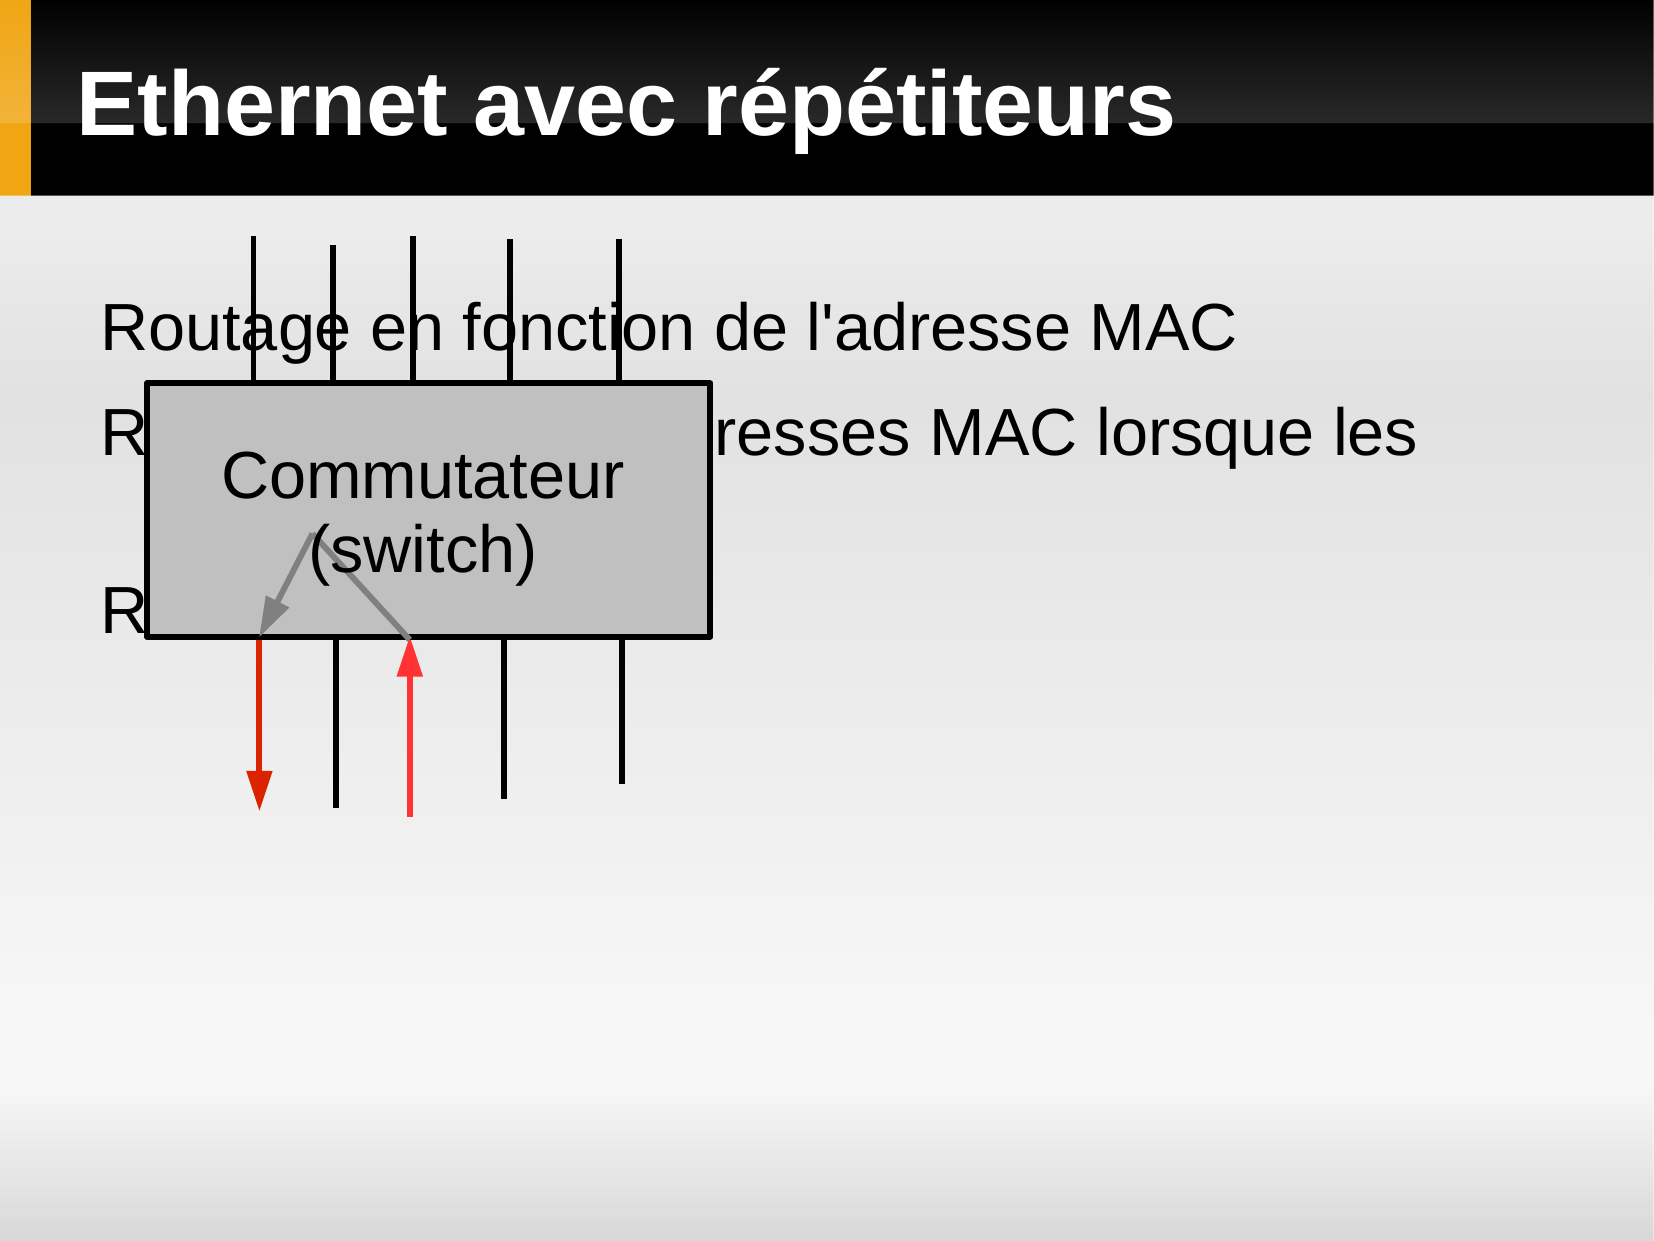

# Ethernet avec répétiteurs
Routage en fonction de l'adresse MAC
Récupération des adresses MAC lorsque les trames arrivent
Réseau en étoile
Commutateur (switch)